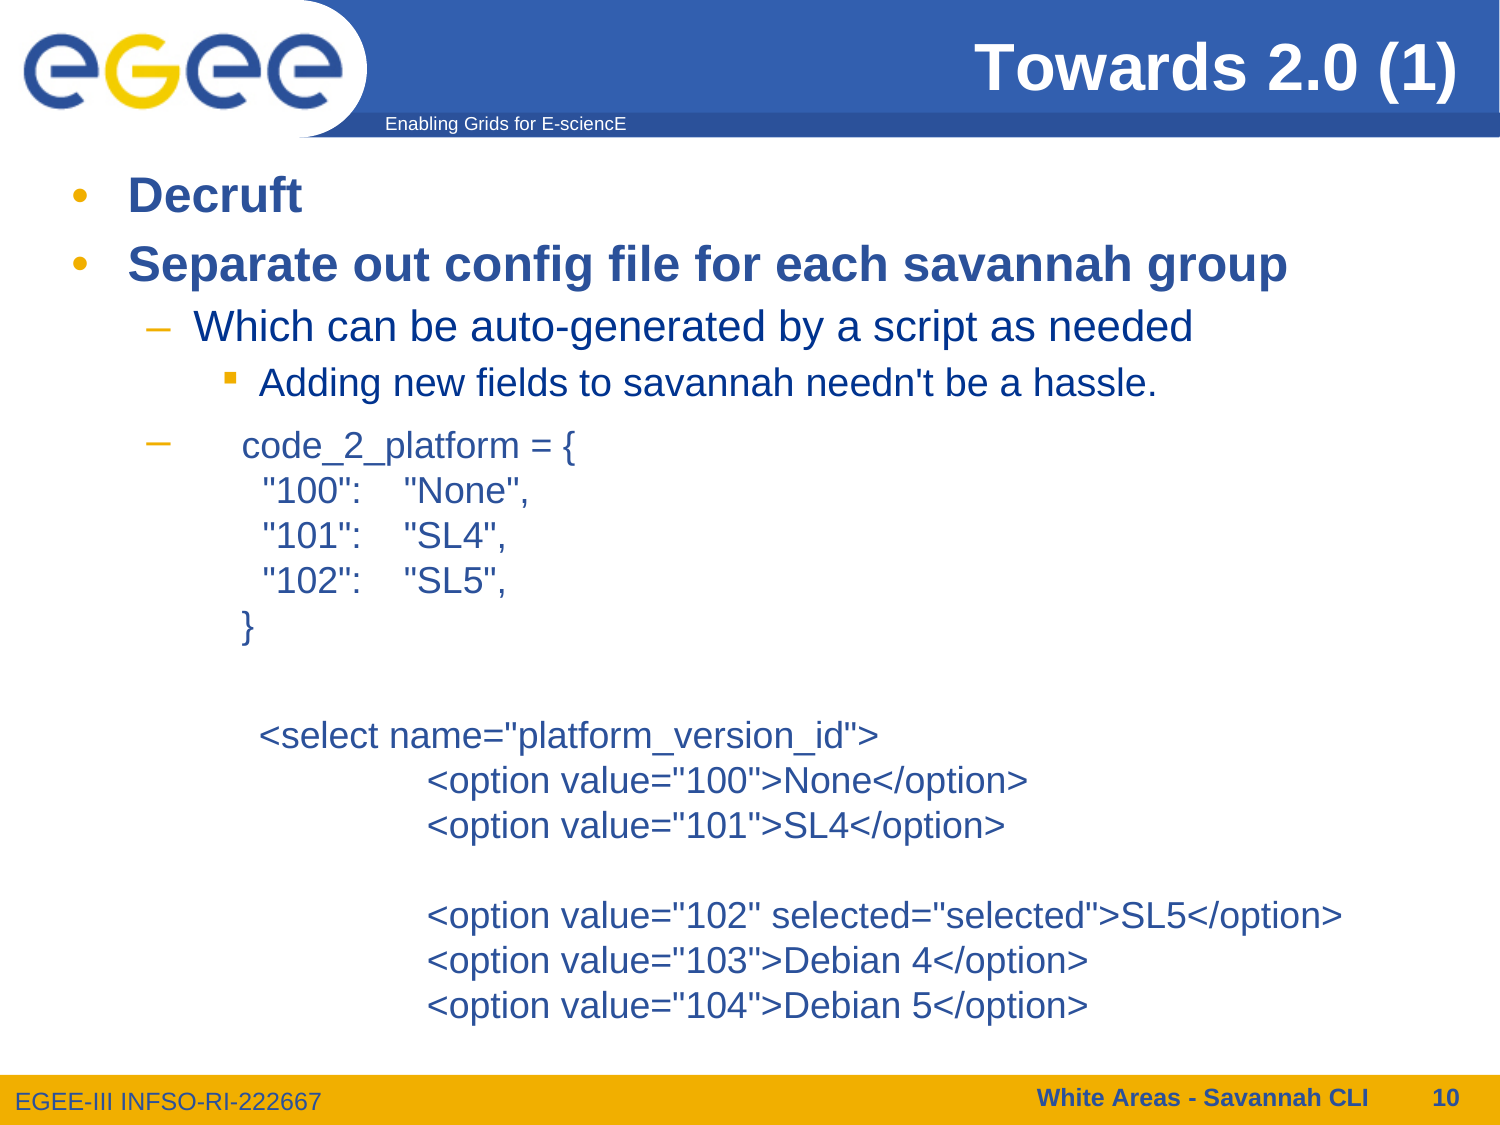

# Towards 2.0 (1)
Decruft
Separate out config file for each savannah group
Which can be auto-generated by a script as needed
Adding new fields to savannah needn't be a hassle.
code_2_platform = {
 "100": "None",
 "101": "SL4",
 "102": "SL5",
}
 <select name="platform_version_id">
 <option value="100">None</option>
 <option value="101">SL4</option>
 <option value="102" selected="selected">SL5</option>
 <option value="103">Debian 4</option>
 <option value="104">Debian 5</option>
White Areas - Savannah CLI
10